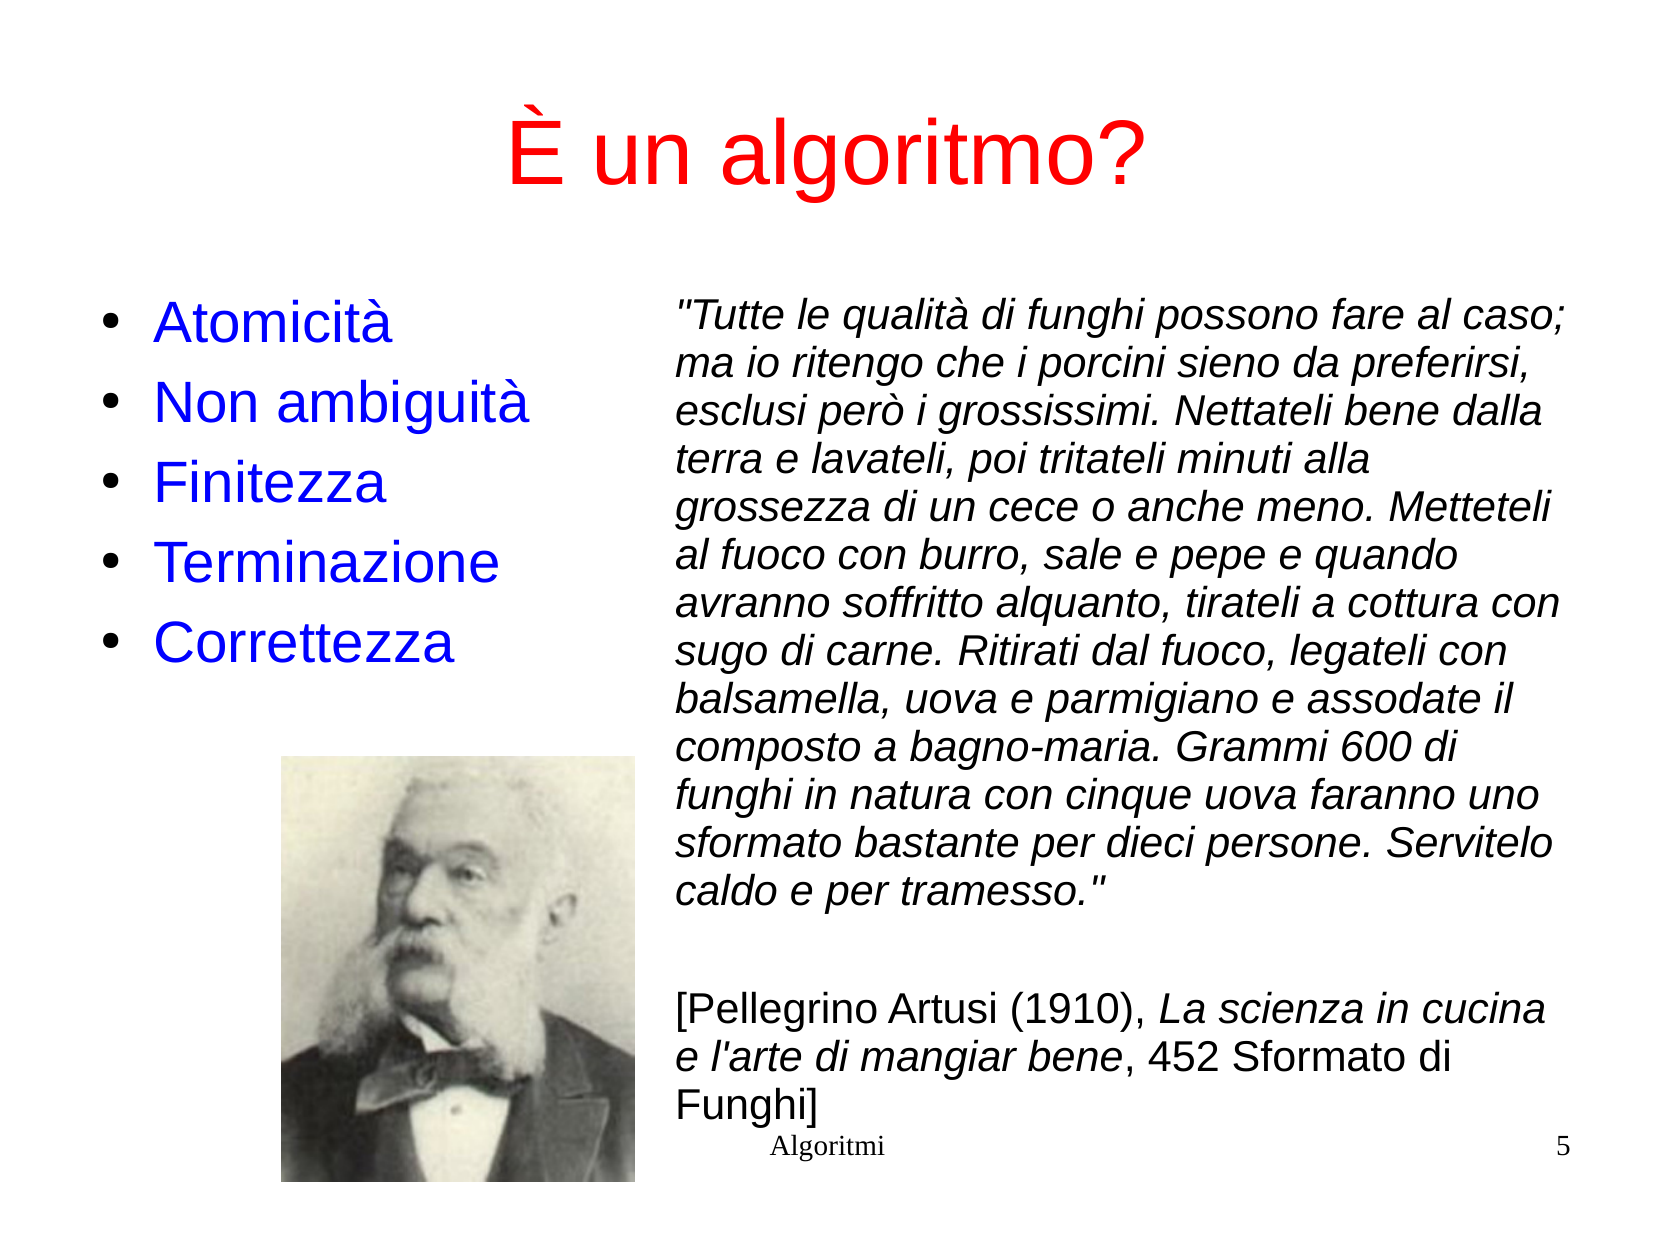

# È un algoritmo?
Atomicità
Non ambiguità
Finitezza
Terminazione
Correttezza
"Tutte le qualità di funghi possono fare al caso; ma io ritengo che i porcini sieno da preferirsi, esclusi però i grossissimi. Nettateli bene dalla terra e lavateli, poi tritateli minuti alla grossezza di un cece o anche meno. Metteteli al fuoco con burro, sale e pepe e quando avranno soffritto alquanto, tirateli a cottura con sugo di carne. Ritirati dal fuoco, legateli con balsamella, uova e parmigiano e assodate il composto a bagno-maria. Grammi 600 di funghi in natura con cinque uova faranno uno sformato bastante per dieci persone. Servitelo caldo e per tramesso."
[Pellegrino Artusi (1910), La scienza in cucina e l'arte di mangiar bene, 452 Sformato di Funghi]
Algoritmi
5